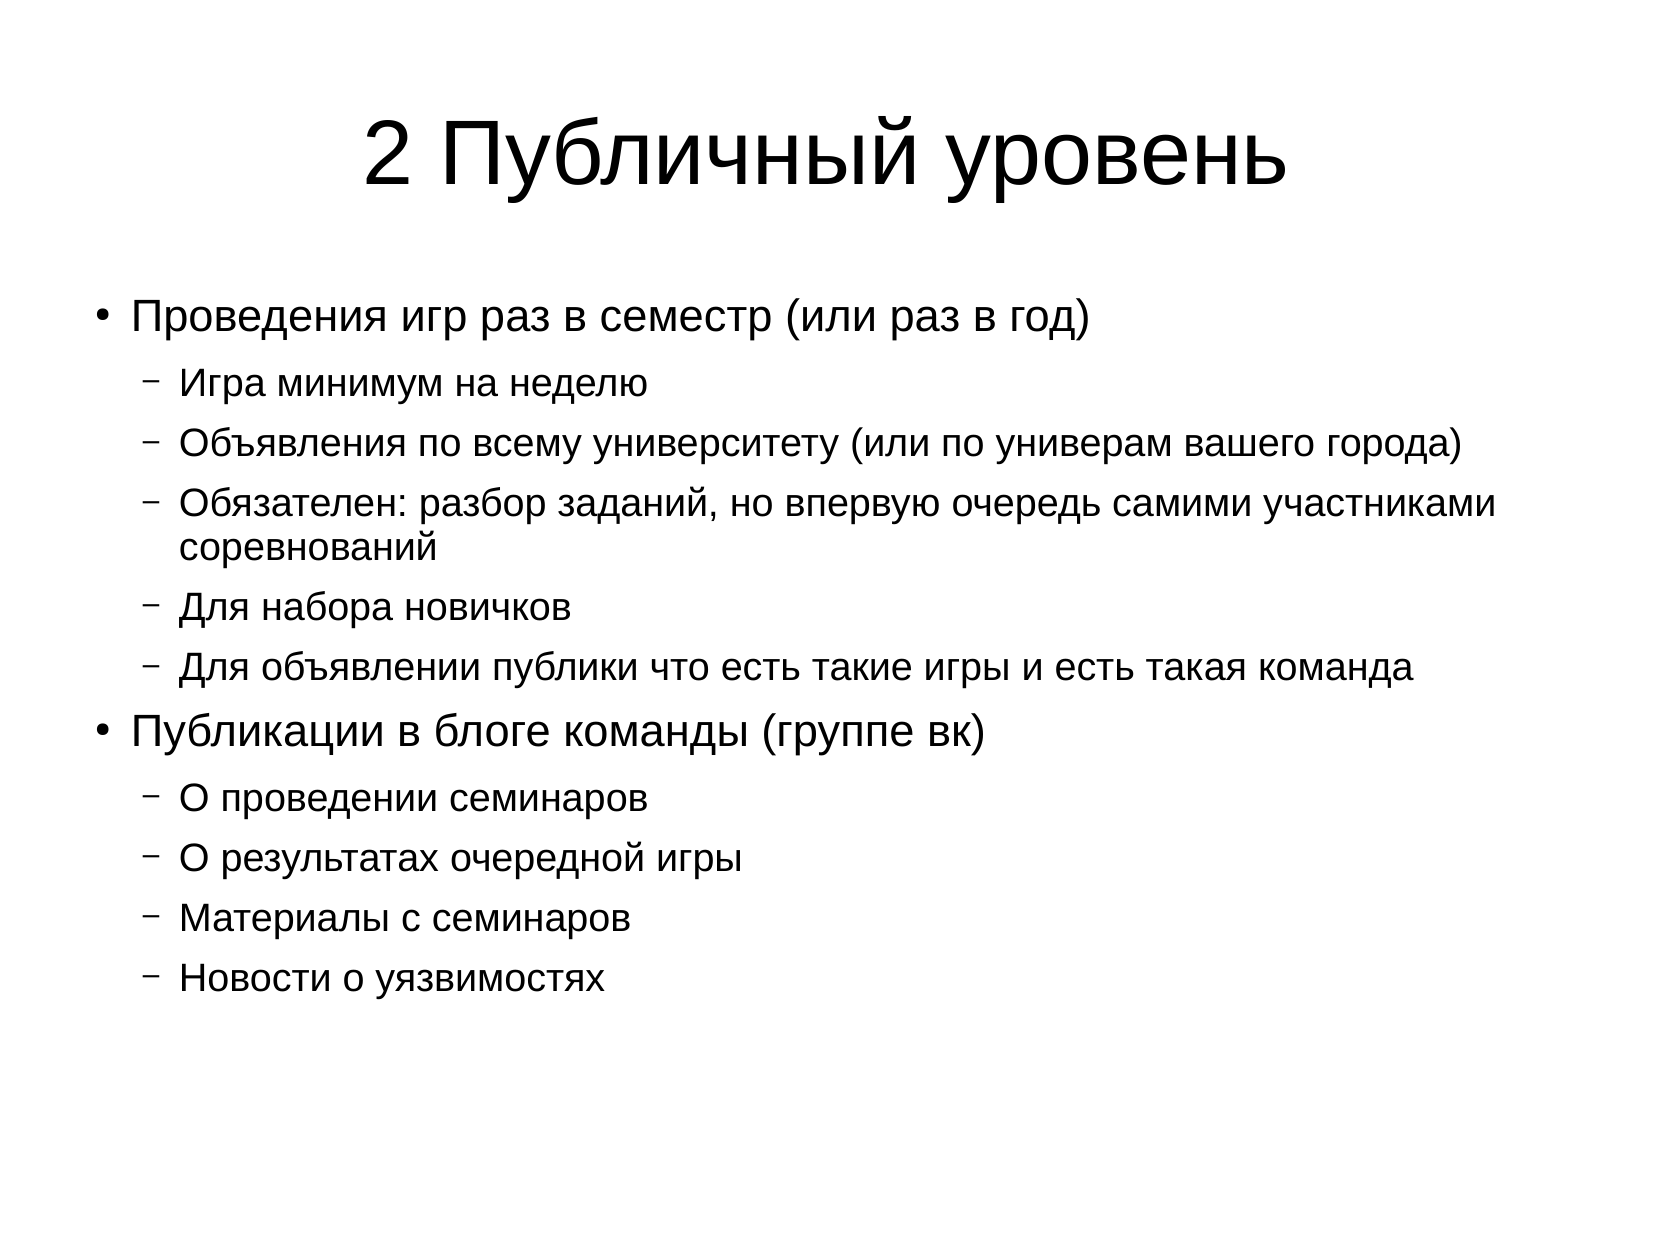

# 2 Публичный уровень
Проведения игр раз в семестр (или раз в год)
Игра минимум на неделю
Объявления по всему университету (или по универам вашего города)
Обязателен: разбор заданий, но впервую очередь самими участниками соревнований
Для набора новичков
Для объявлении публики что есть такие игры и есть такая команда
Публикации в блоге команды (группе вк)
О проведении семинаров
О результатах очередной игры
Материалы с семинаров
Новости о уязвимостях